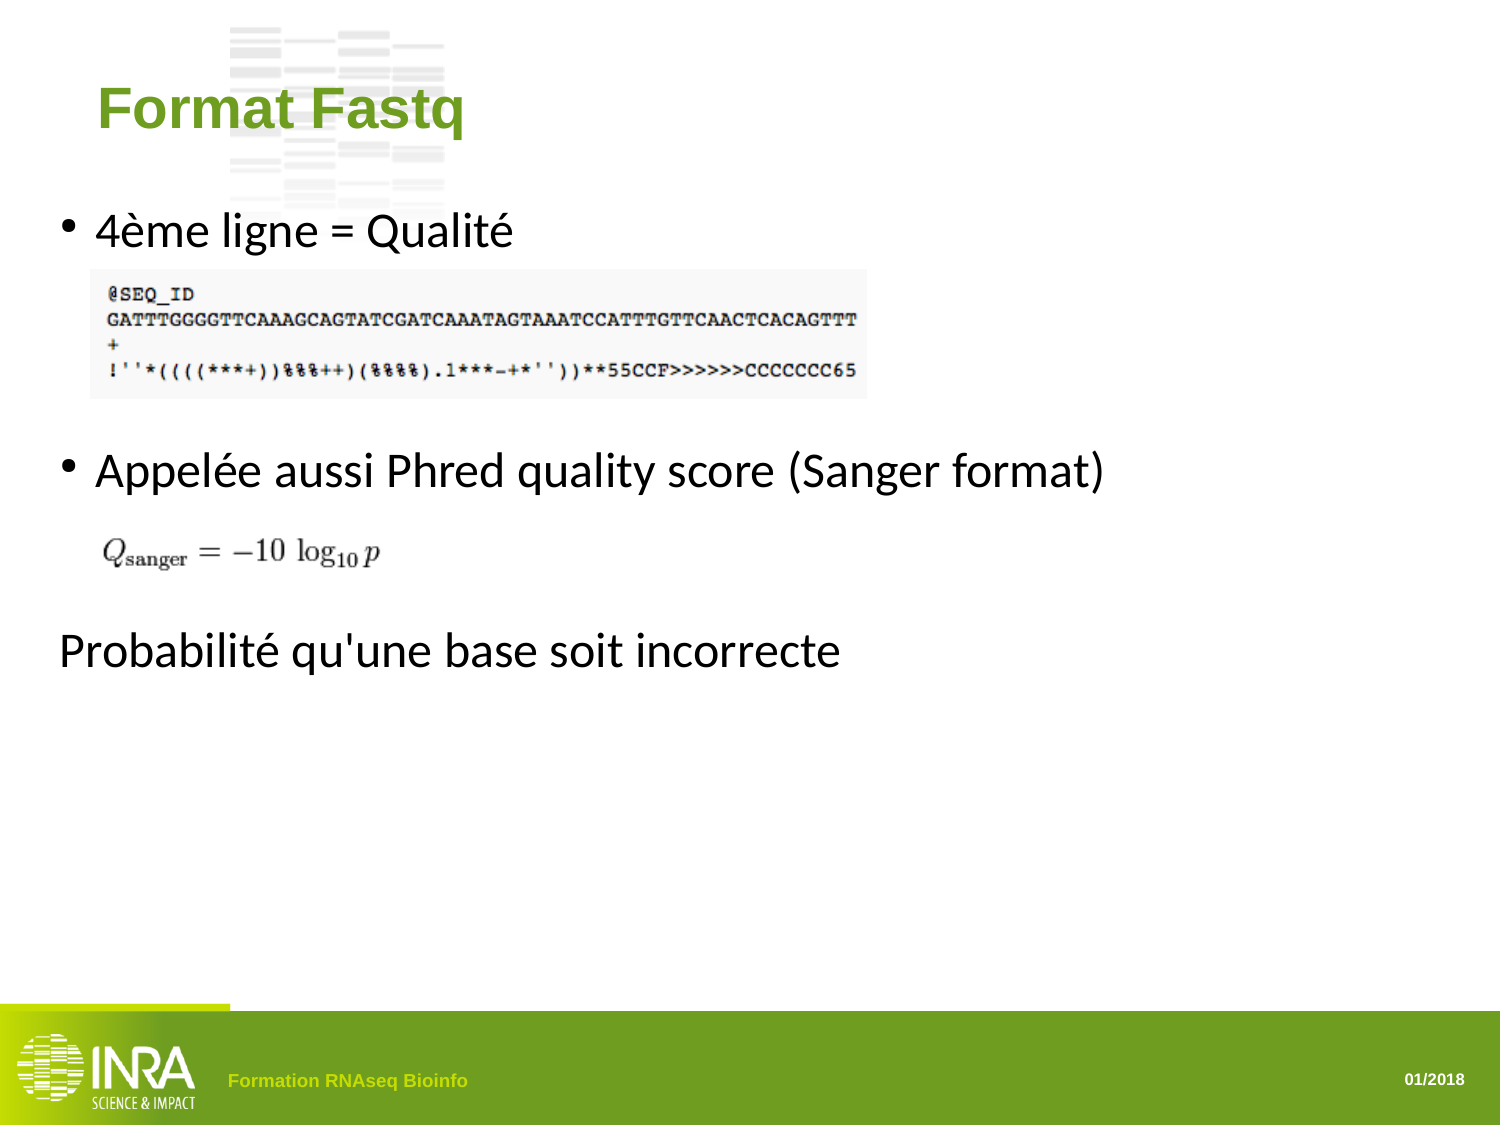

Format Fastq
4ème ligne = Qualité
Appelée aussi Phred quality score (Sanger format)
Probabilité qu'une base soit incorrecte